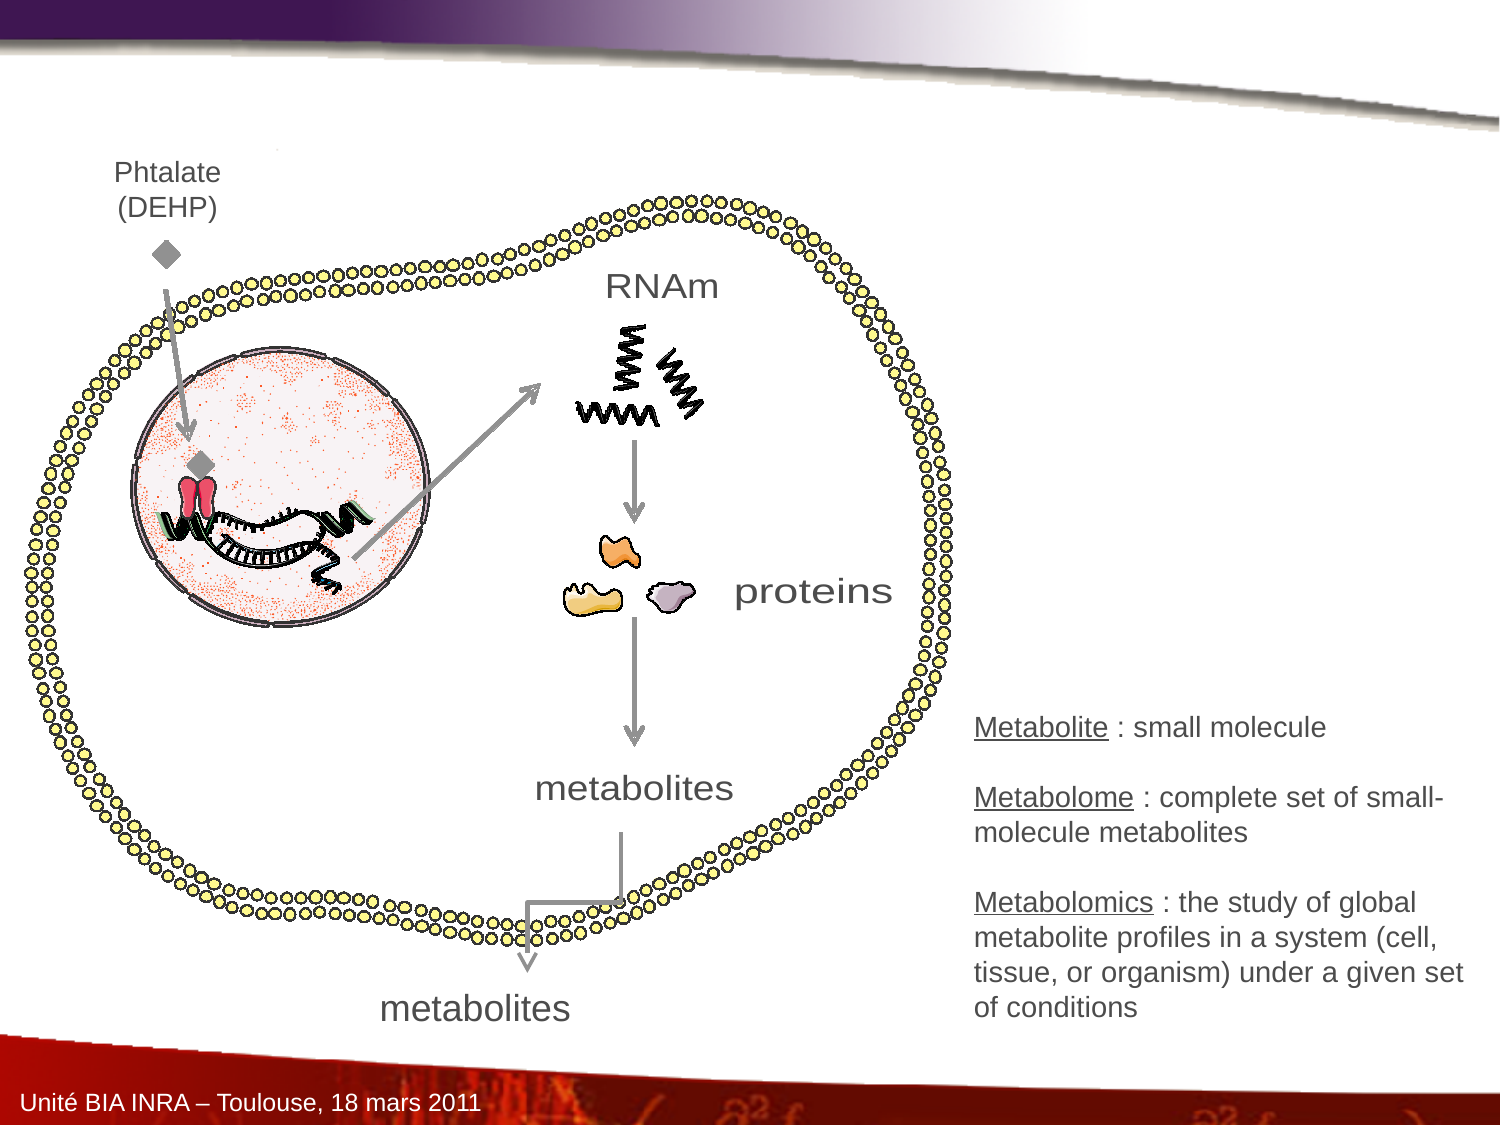

Phtalate (DEHP)
RNAm
proteins
Metabolite : small molecule
Metabolome : complete set of small-molecule metabolites
Metabolomics : the study of global metabolite profiles in a system (cell, tissue, or organism) under a given set of conditions
metabolites
metabolites